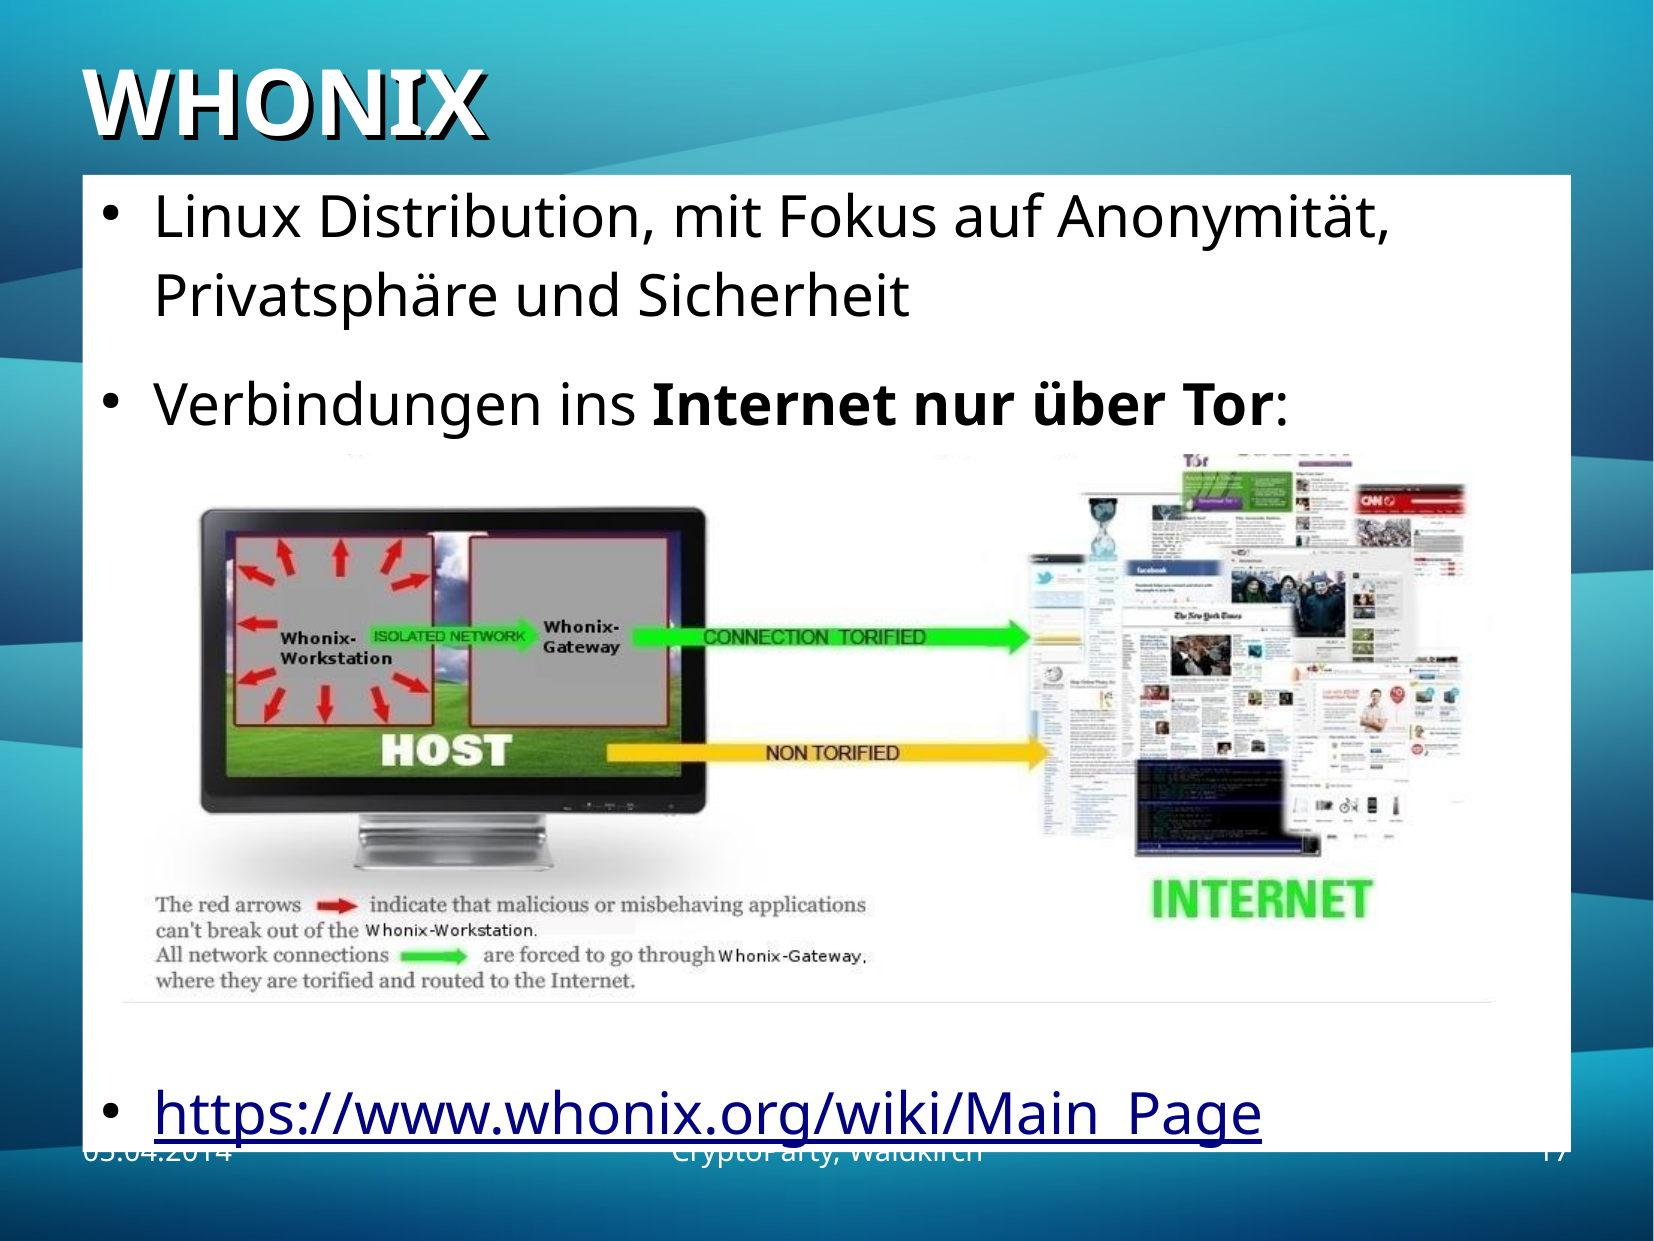

# WHONIX
Linux Distribution, mit Fokus auf Anonymität, Privatsphäre und Sicherheit
Verbindungen ins Internet nur über Tor:
https://www.whonix.org/wiki/Main_Page
05.04.2014
CryptoParty, Waldkirch
17